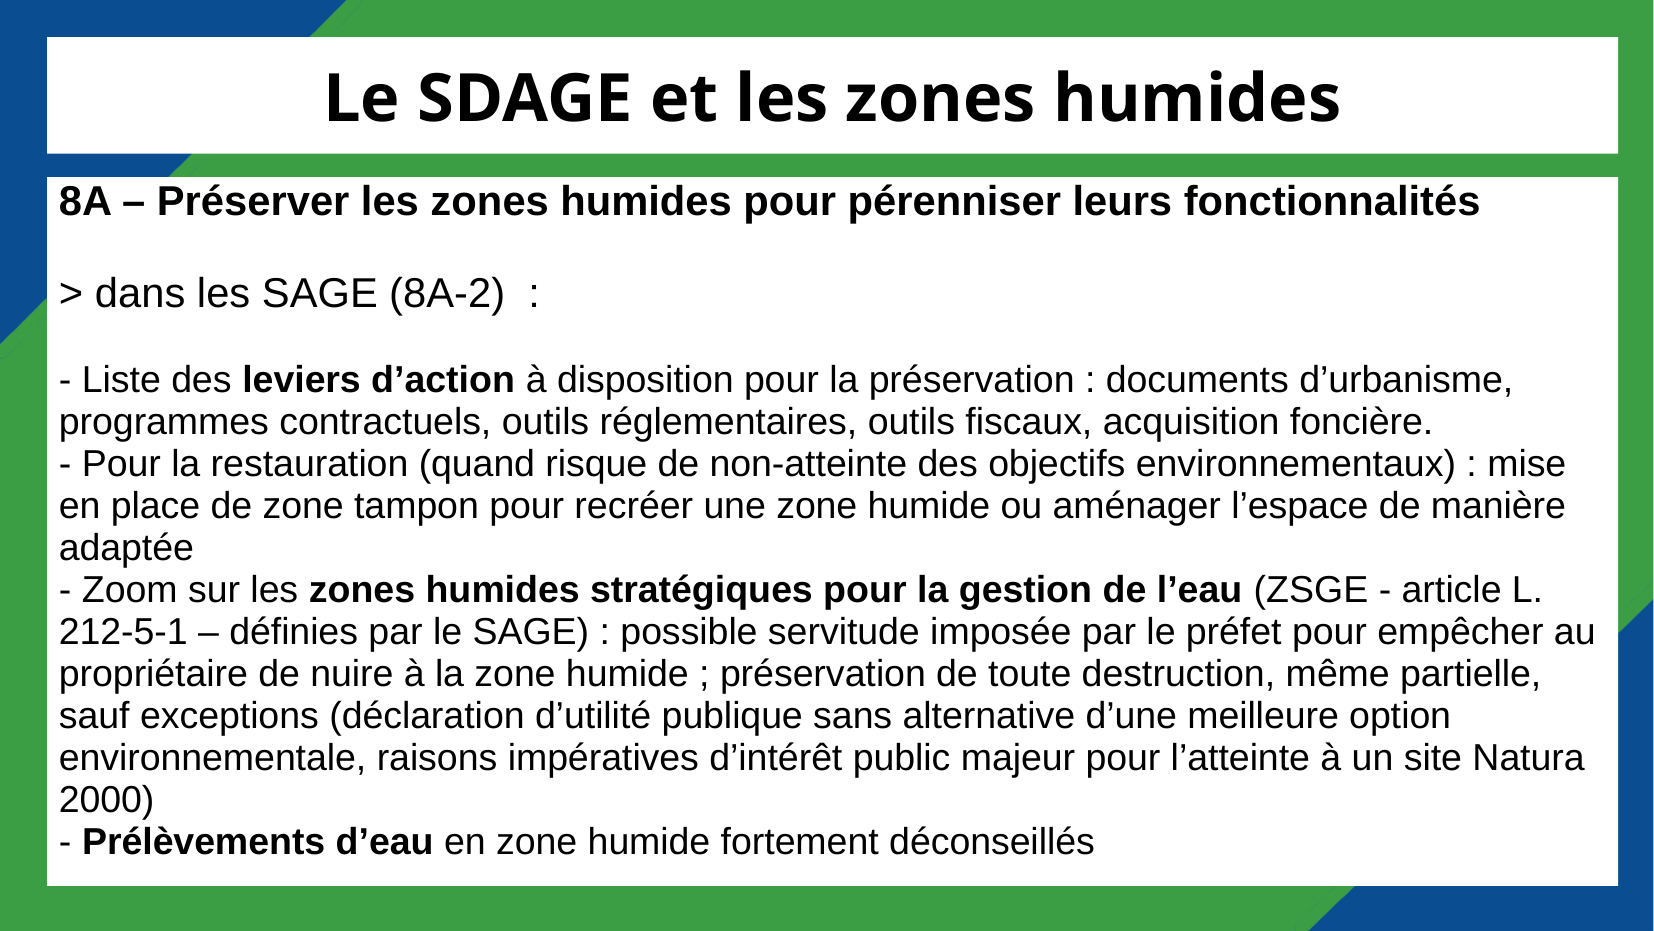

# Le SDAGE et les zones humides
8A – Préserver les zones humides pour pérenniser leurs fonctionnalités
> dans les SAGE (8A-2)  :
- Liste des leviers d’action à disposition pour la préservation : documents d’urbanisme, programmes contractuels, outils réglementaires, outils fiscaux, acquisition foncière.
- Pour la restauration (quand risque de non-atteinte des objectifs environnementaux) : mise en place de zone tampon pour recréer une zone humide ou aménager l’espace de manière adaptée
- Zoom sur les zones humides stratégiques pour la gestion de l’eau (ZSGE - article L. 212-5-1 – définies par le SAGE) : possible servitude imposée par le préfet pour empêcher au propriétaire de nuire à la zone humide ; préservation de toute destruction, même partielle, sauf exceptions (déclaration d’utilité publique sans alternative d’une meilleure option environnementale, raisons impératives d’intérêt public majeur pour l’atteinte à un site Natura 2000)
- Prélèvements d’eau en zone humide fortement déconseillés